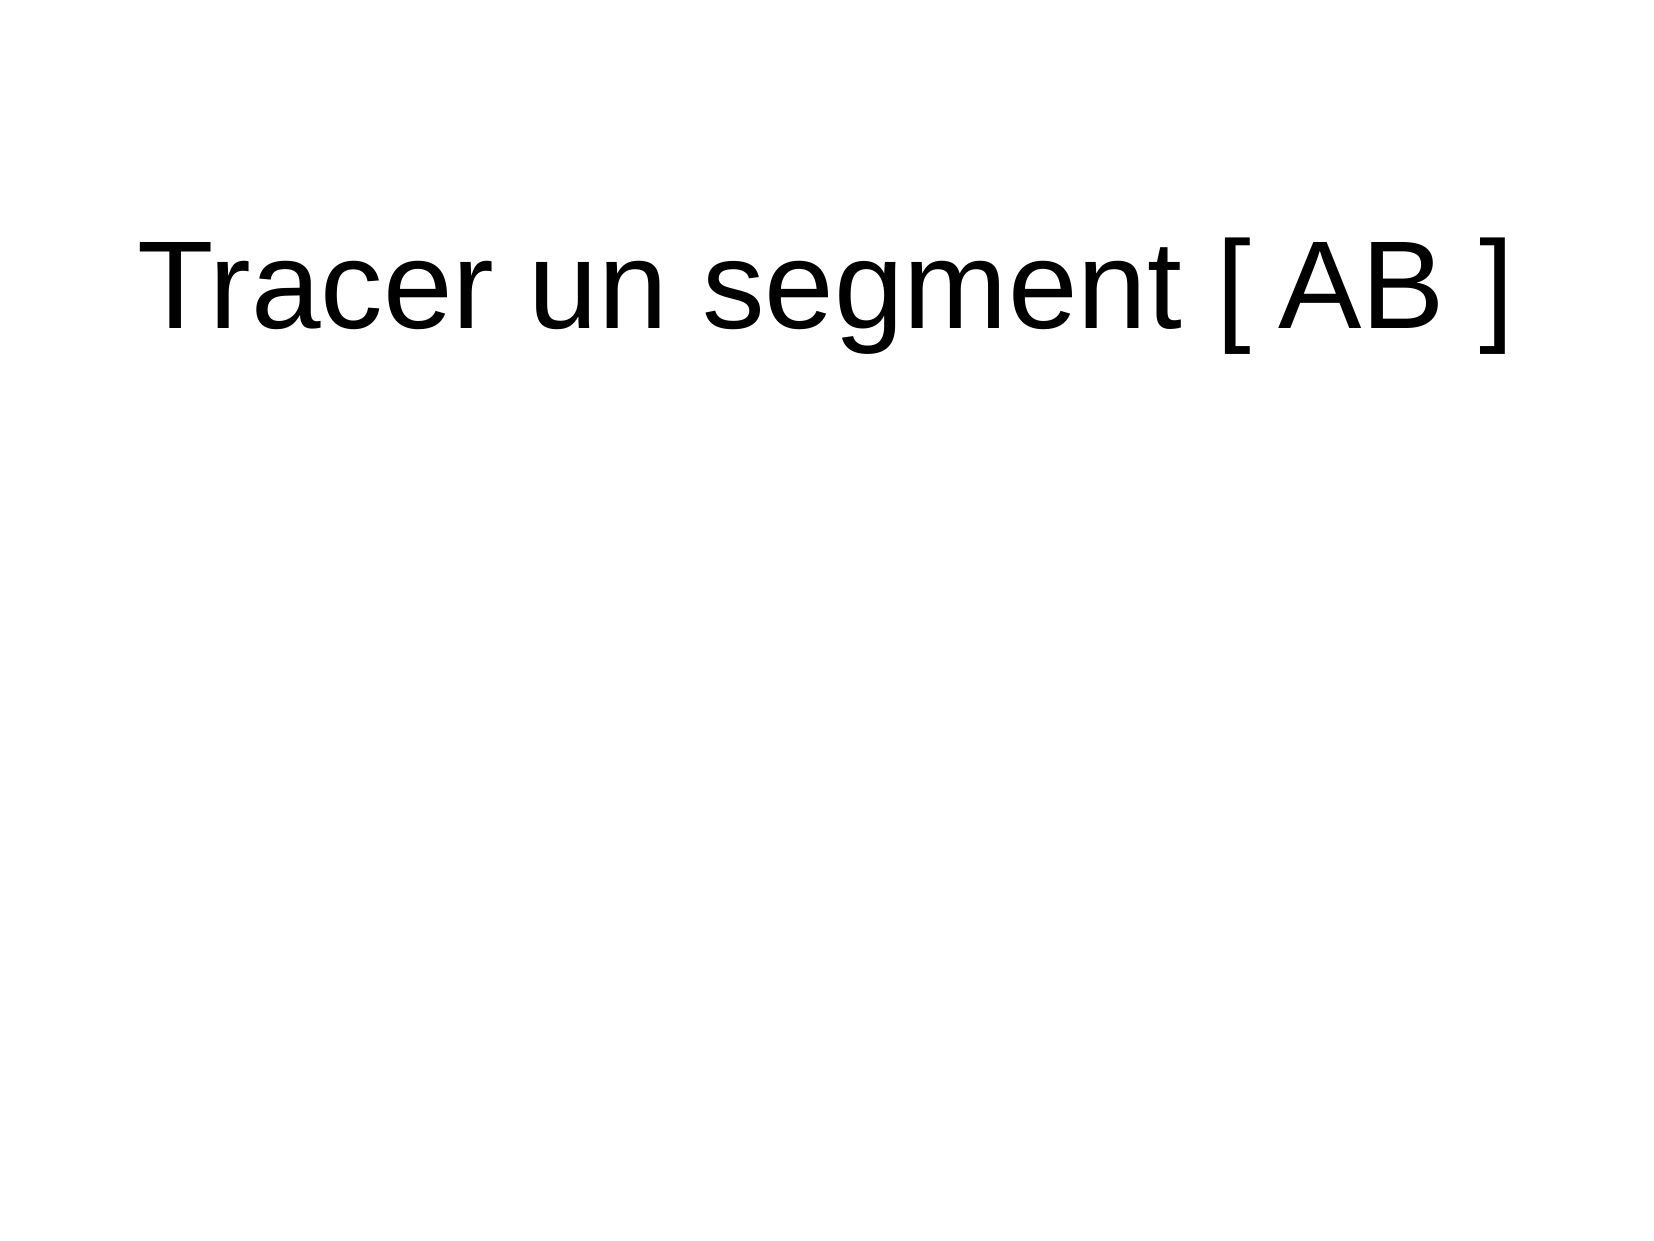

# Tracer un segment [ AB ]